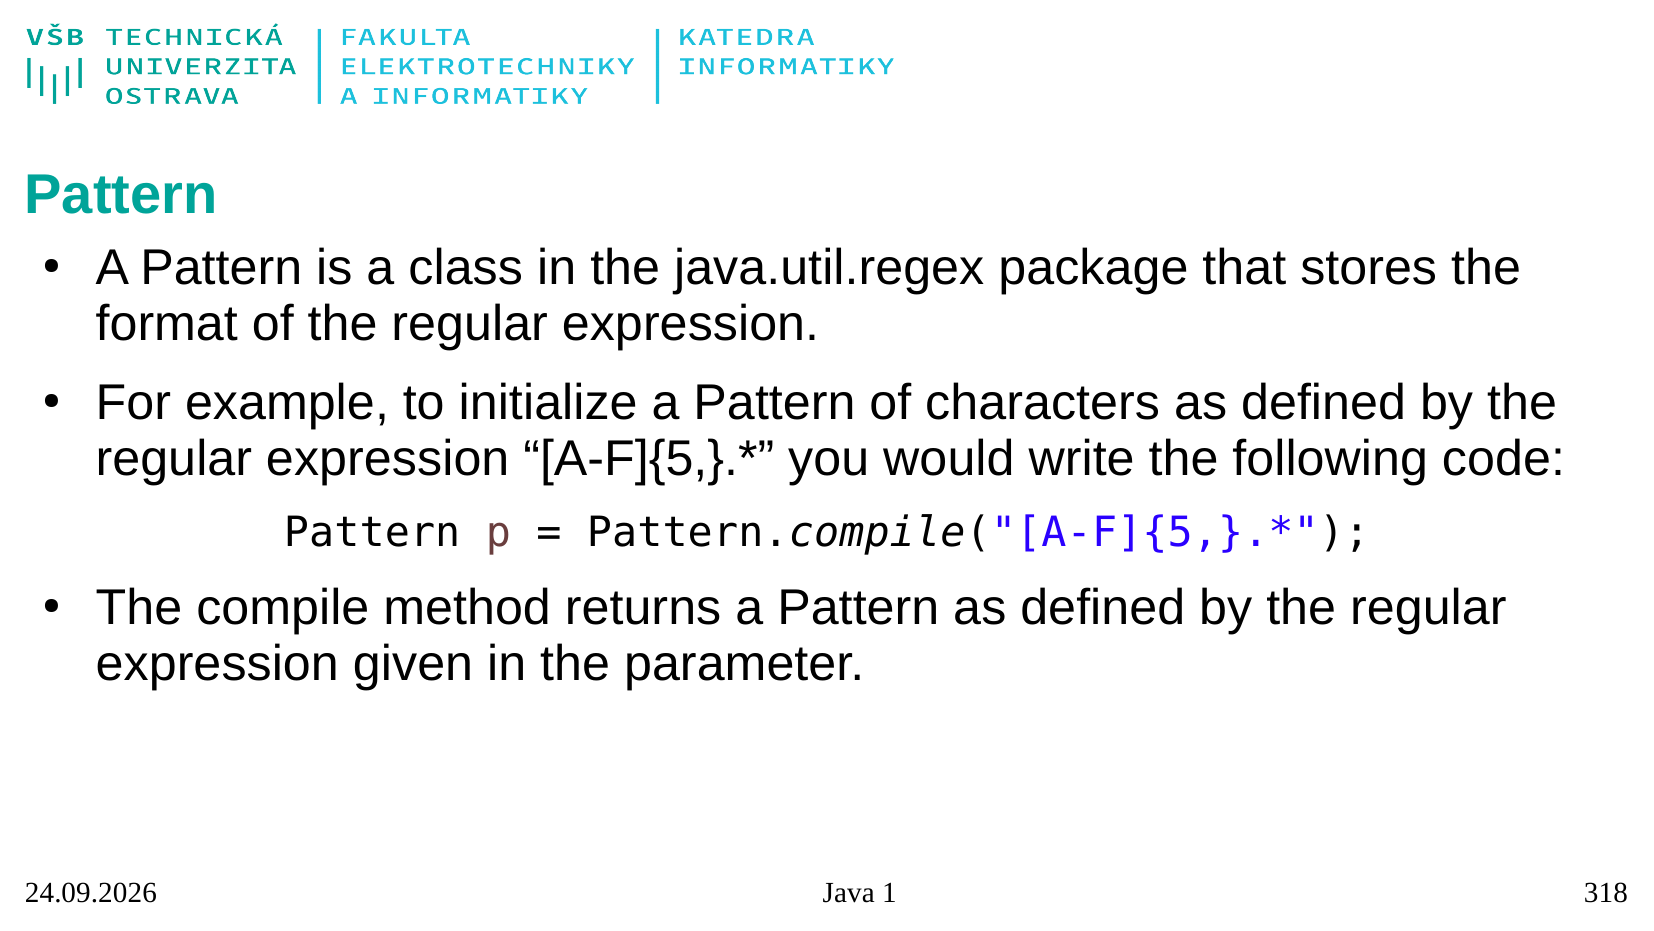

# Pattern
A Pattern is a class in the java.util.regex package that stores the format of the regular expression.
For example, to initialize a Pattern of characters as defined by the regular expression “[A-F]{5,}.*” you would write the following code:
Pattern p = Pattern.compile("[A-F]{5,}.*");
The compile method returns a Pattern as defined by the regular expression given in the parameter.
Java 1
318